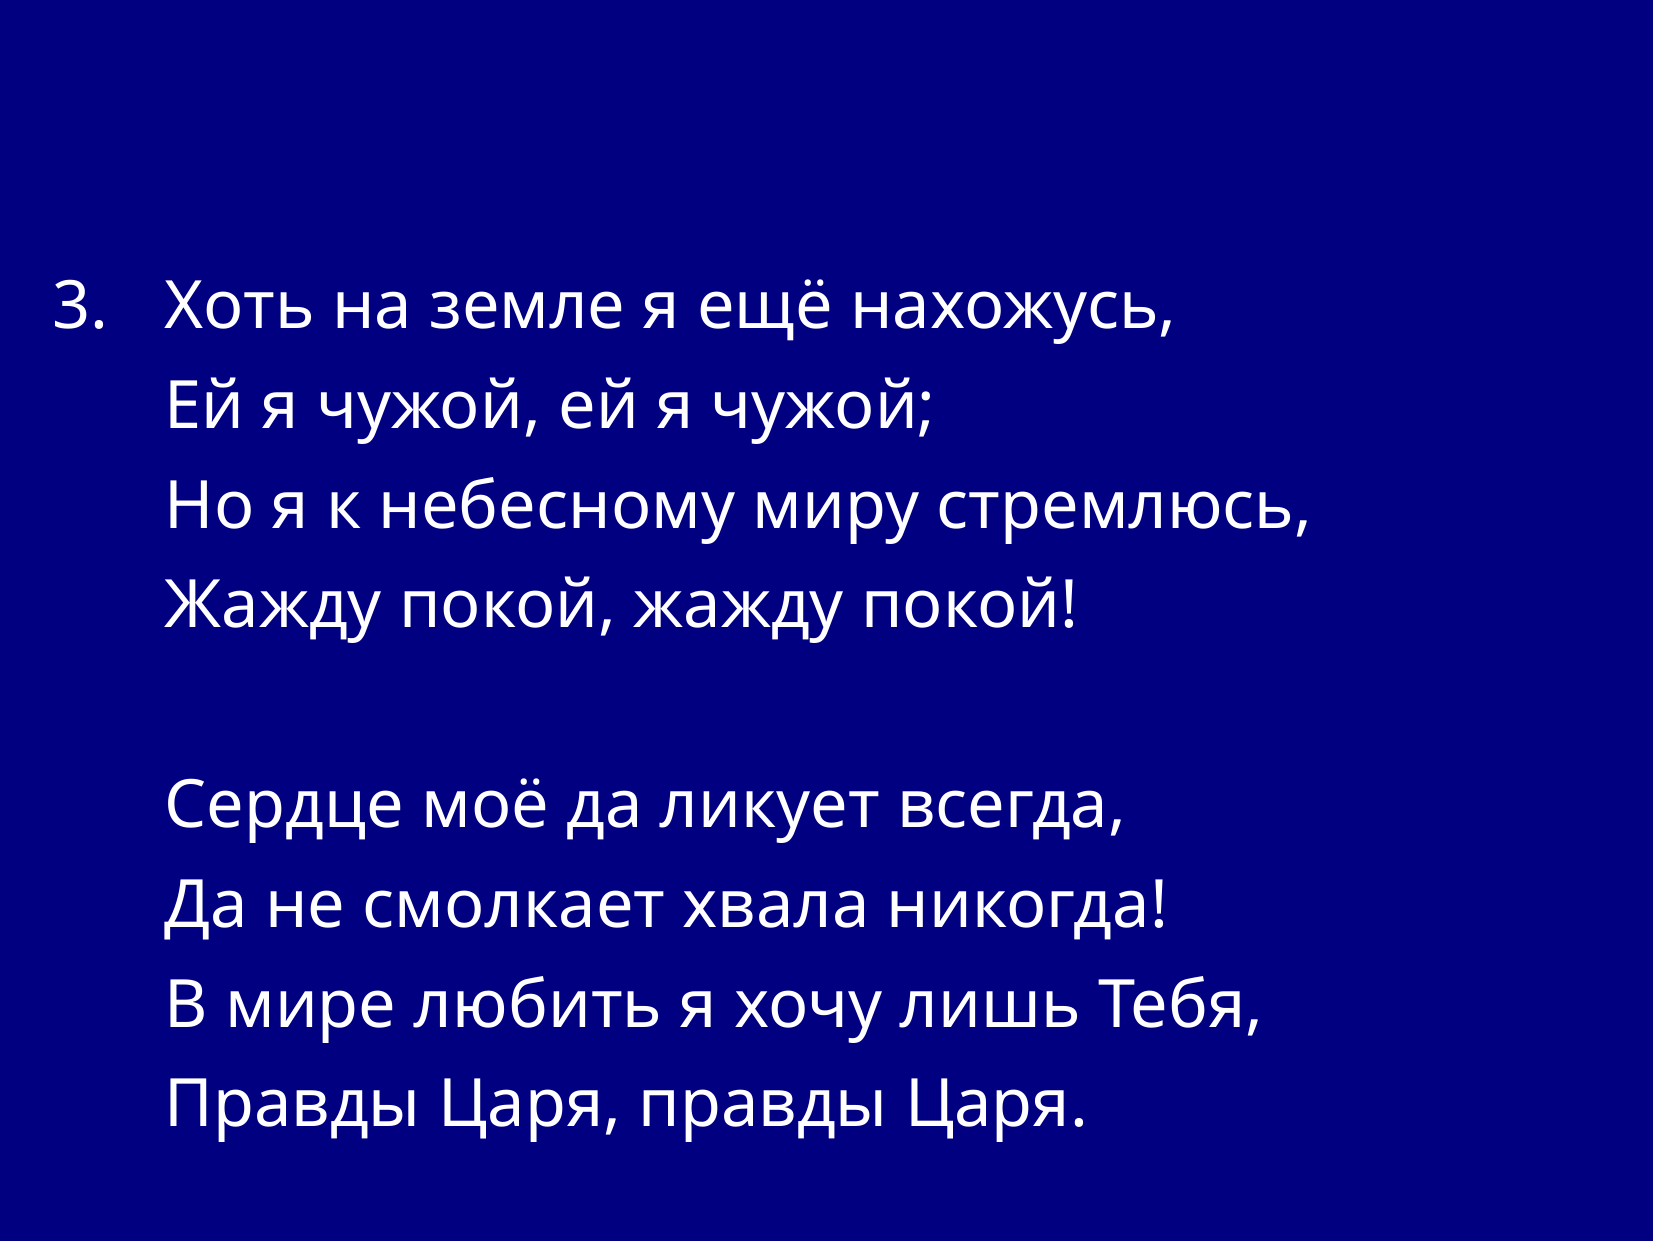

3.	Хоть на земле я ещё нахожусь,
	Ей я чужой, ей я чужой;
	Но я к небесному миру стремлюсь,
	Жажду покой, жажду покой!
	Сердце моё да ликует всегда,
	Да не смолкает хвала никогда!
	В мире любить я хочу лишь Тебя,
	Правды Царя, правды Царя.